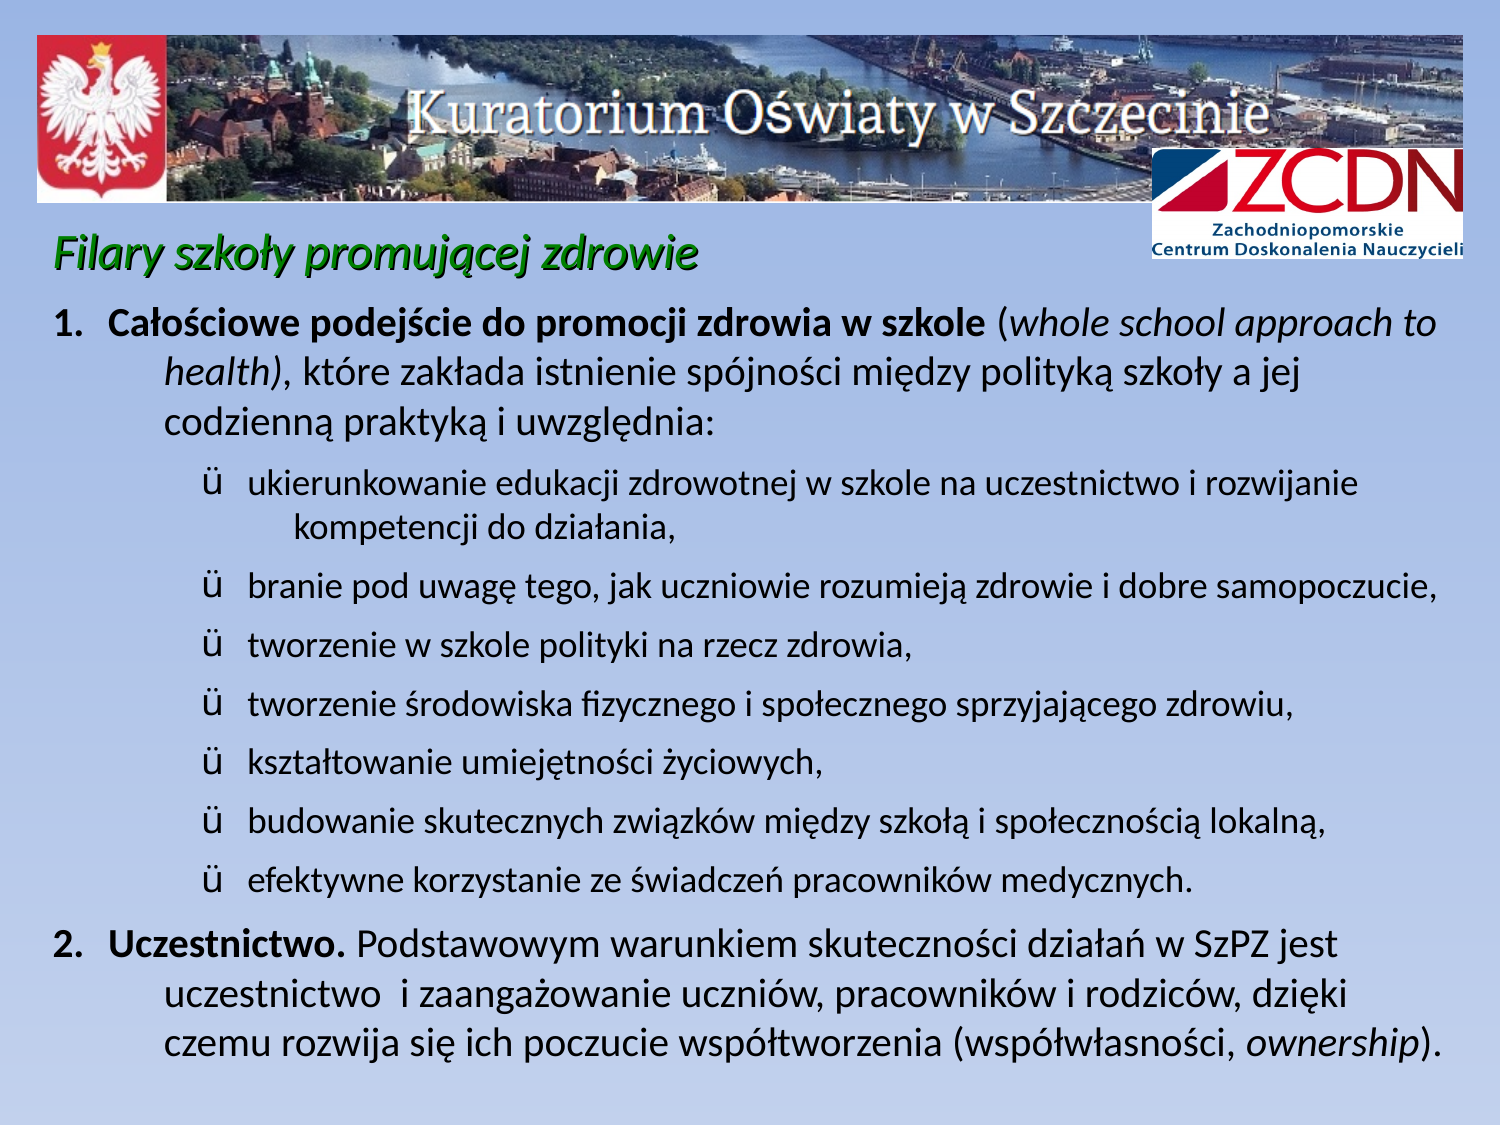

#
Filary szkoły promującej zdrowie
Całościowe podejście do promocji zdrowia w szkole (whole school approach to health), które zakłada istnienie spójności między polityką szkoły a jej codzienną praktyką i uwzględnia:
ukierunkowanie edukacji zdrowotnej w szkole na uczestnictwo i rozwijanie kompetencji do działania,
branie pod uwagę tego, jak uczniowie rozumieją zdrowie i dobre samopoczucie,
tworzenie w szkole polityki na rzecz zdrowia,
tworzenie środowiska fizycznego i społecznego sprzyjającego zdrowiu,
kształtowanie umiejętności życiowych,
budowanie skutecznych związków między szkołą i społecznością lokalną,
efektywne korzystanie ze świadczeń pracowników medycznych.
Uczestnictwo. Podstawowym warunkiem skuteczności działań w SzPZ jest uczestnictwo i zaangażowanie uczniów, pracowników i rodziców, dzięki czemu rozwija się ich poczucie współtworzenia (współwłasności, ownership).